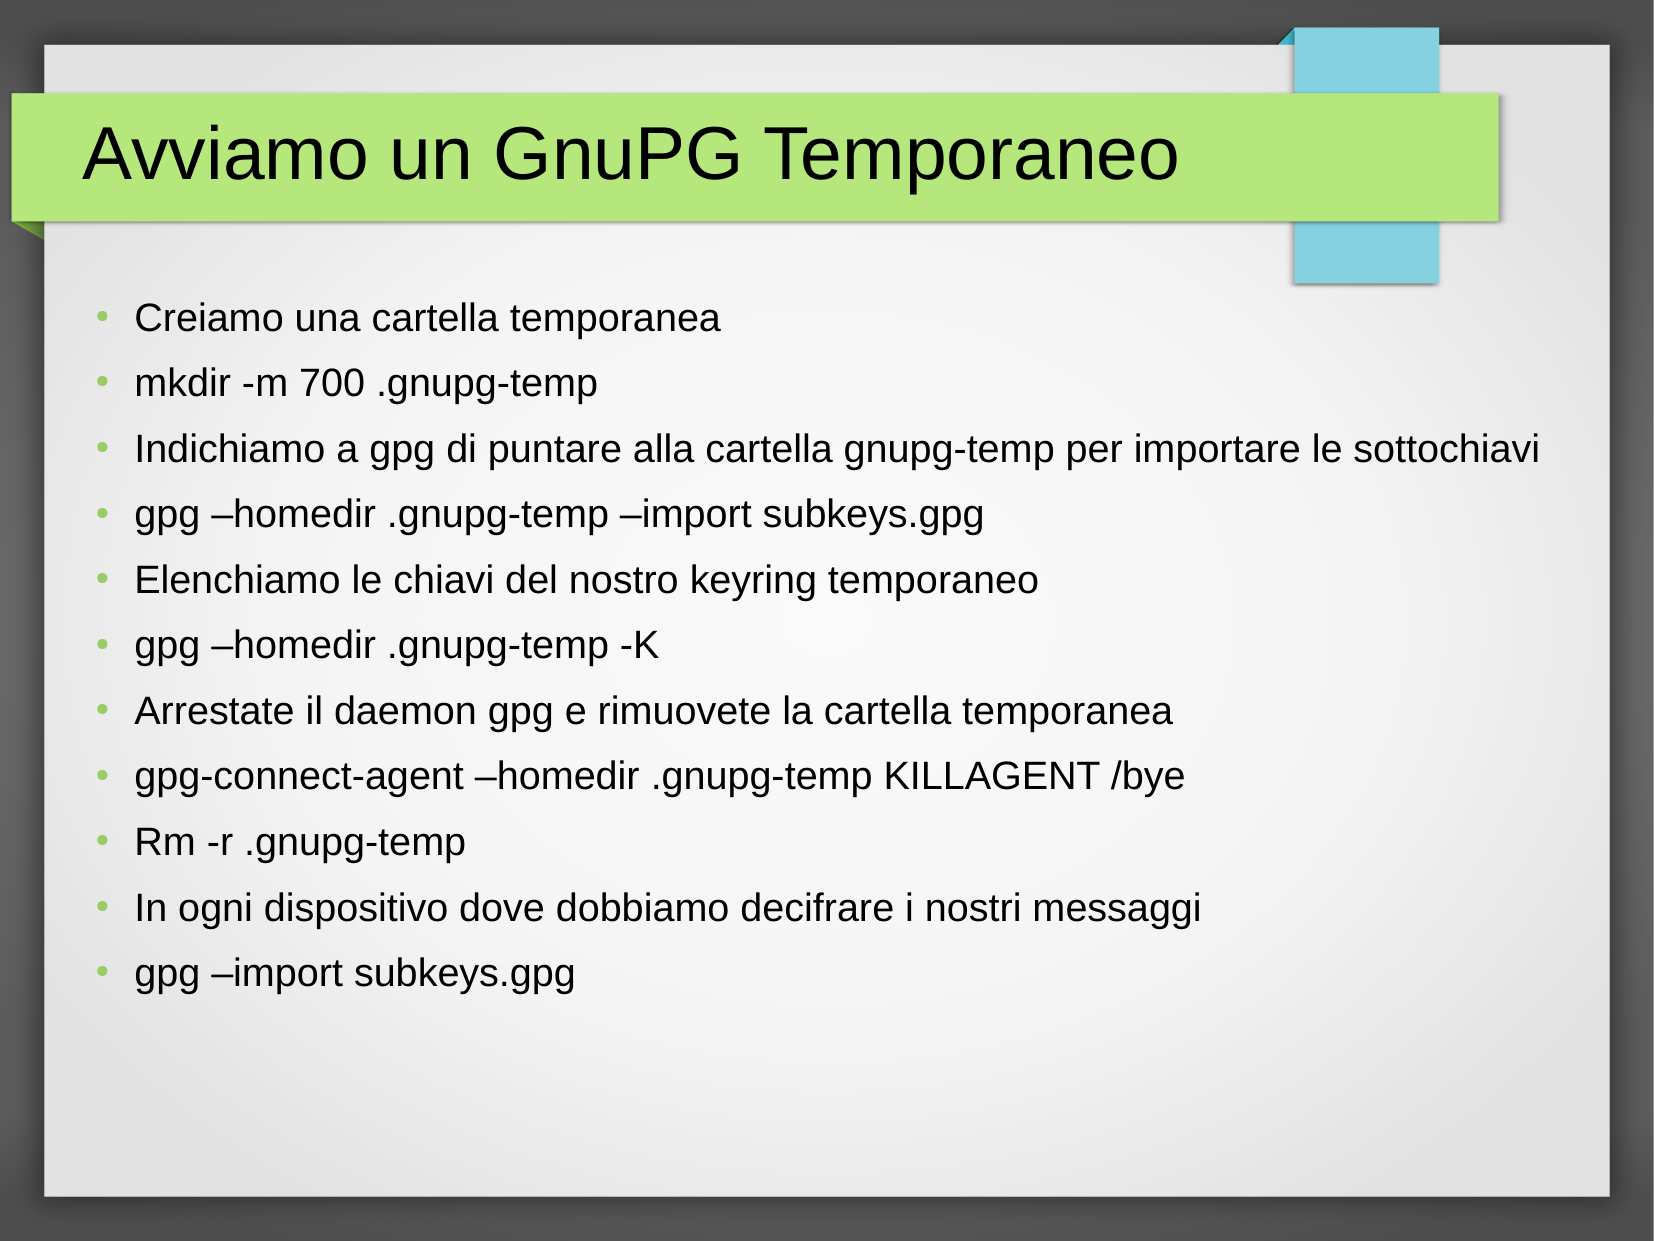

# Avviamo un GnuPG Temporaneo
Creiamo una cartella temporanea
mkdir -m 700 .gnupg-temp
Indichiamo a gpg di puntare alla cartella gnupg-temp per importare le sottochiavi
gpg –homedir .gnupg-temp –import subkeys.gpg
Elenchiamo le chiavi del nostro keyring temporaneo
gpg –homedir .gnupg-temp -K
Arrestate il daemon gpg e rimuovete la cartella temporanea
gpg-connect-agent –homedir .gnupg-temp KILLAGENT /bye
Rm -r .gnupg-temp
In ogni dispositivo dove dobbiamo decifrare i nostri messaggi
gpg –import subkeys.gpg